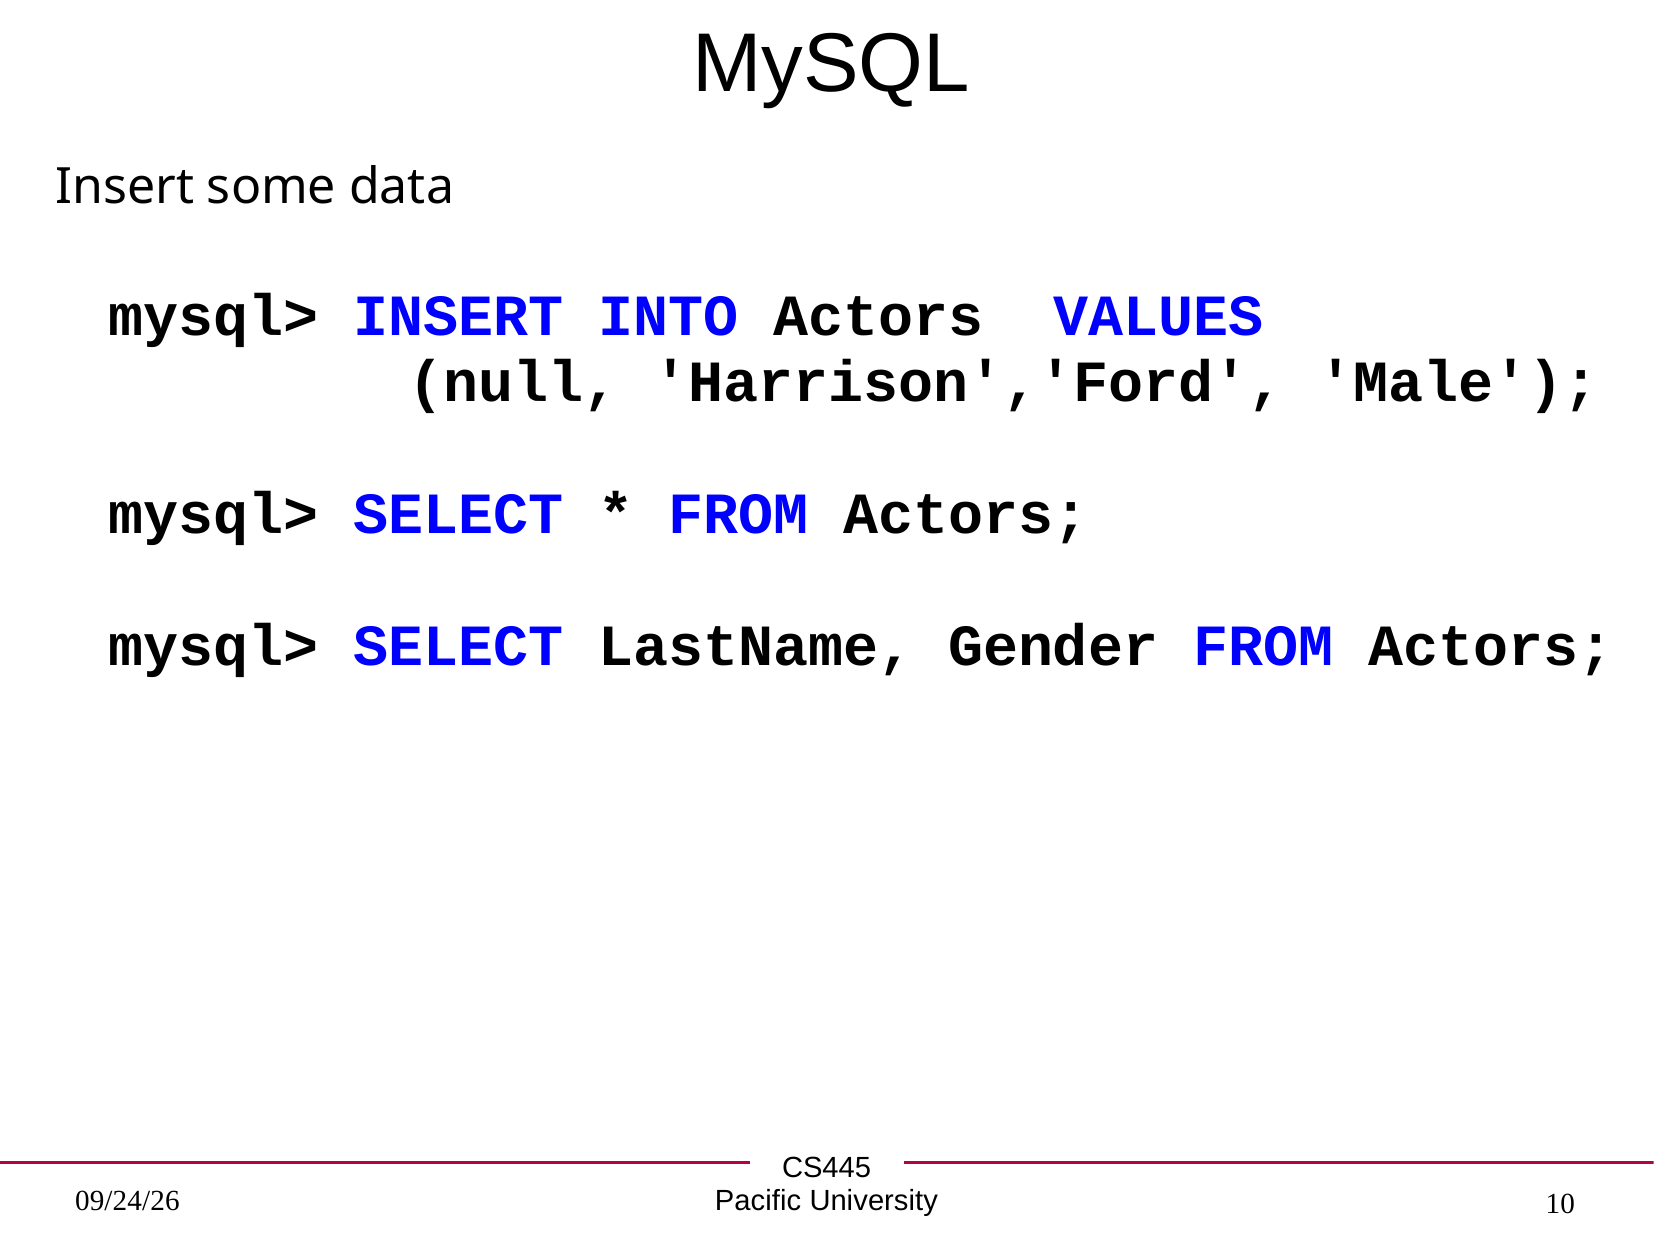

# MySQL
Insert some data
mysql> INSERT INTO Actors VALUES
				(null, 'Harrison','Ford', 'Male');
mysql> SELECT * FROM Actors;
mysql> SELECT LastName, Gender FROM Actors;